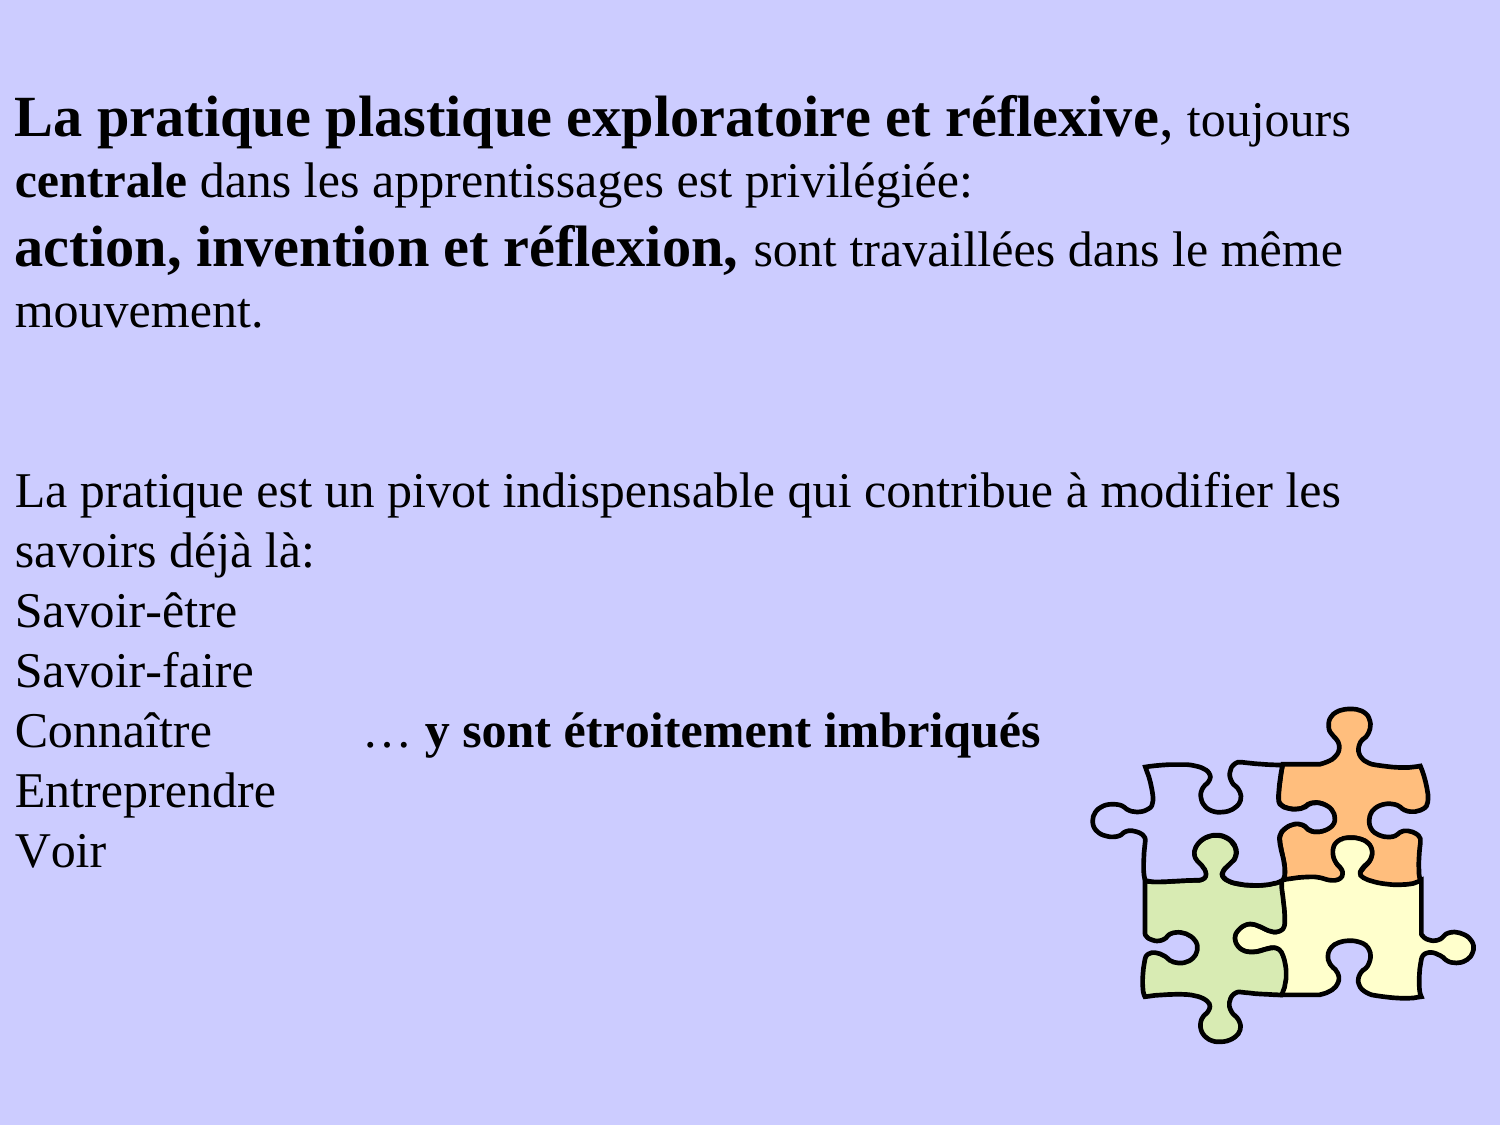

La pratique plastique exploratoire et réflexive, toujours centrale dans les apprentissages est privilégiée:
action, invention et réflexion, sont travaillées dans le même mouvement.
La pratique est un pivot indispensable qui contribue à modifier les savoirs déjà là:
Savoir-être
Savoir-faire
Connaître … y sont étroitement imbriqués
Entreprendre
Voir